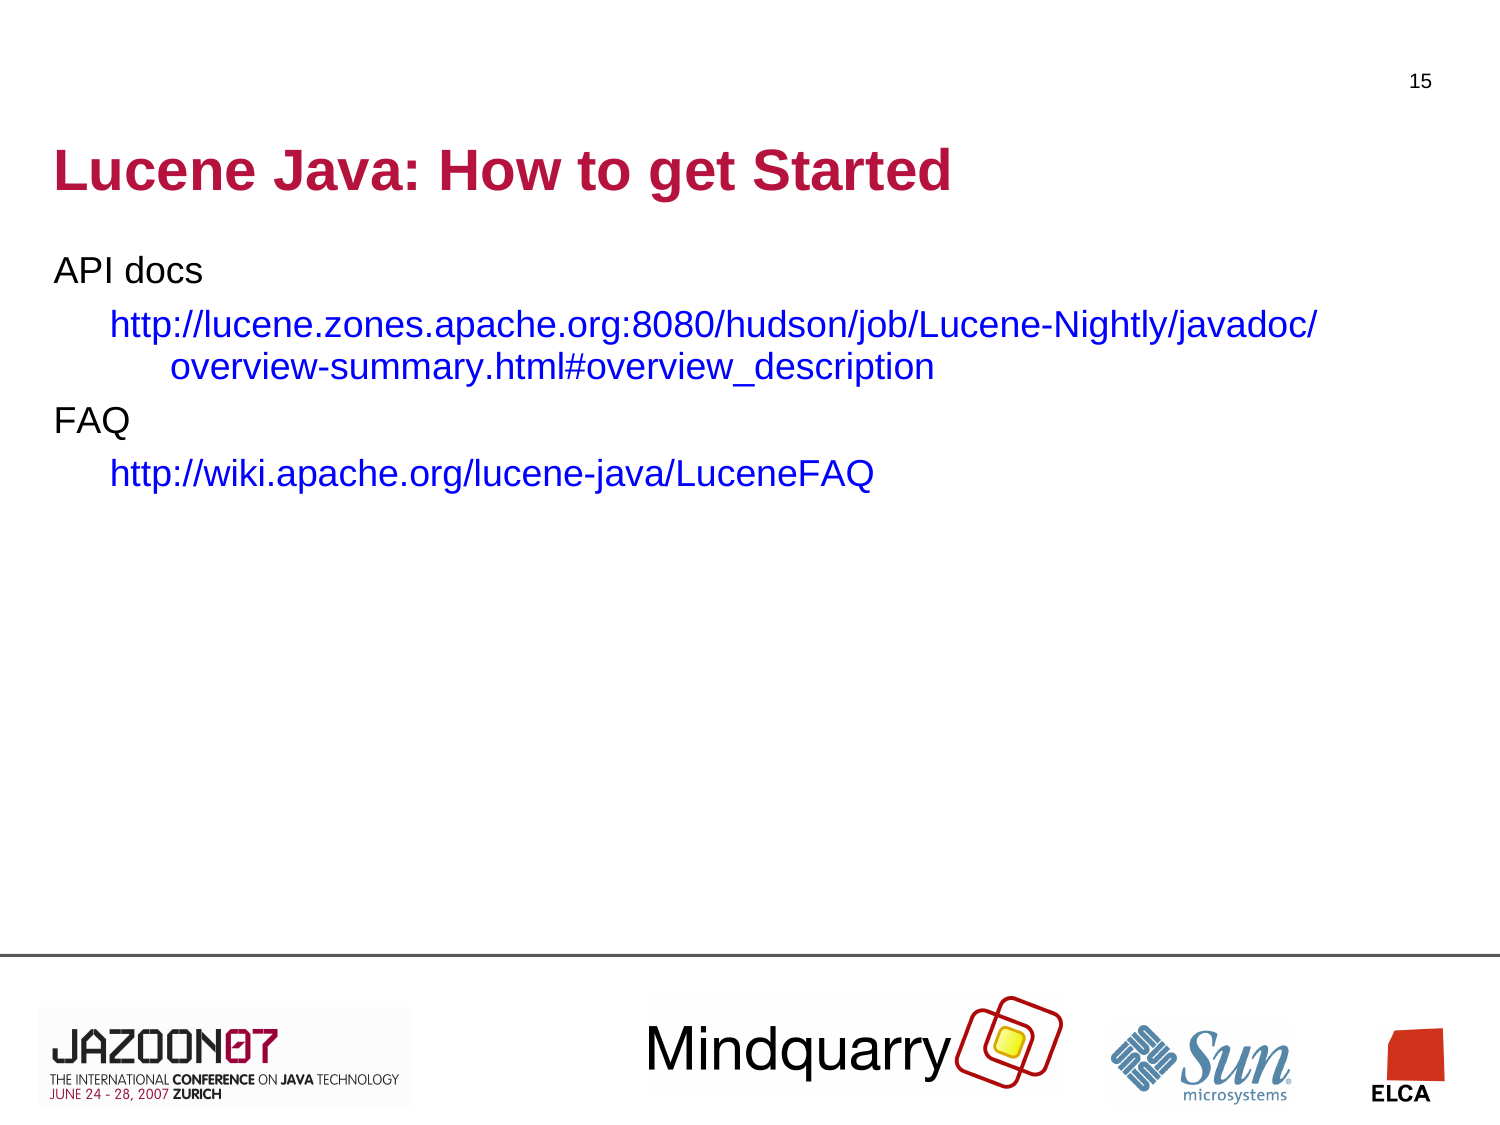

15
# Lucene Java: How to get Started
API docs
http://lucene.zones.apache.org:8080/hudson/job/Lucene-Nightly/javadoc/overview-summary.html#overview_description
FAQ
http://wiki.apache.org/lucene-java/LuceneFAQ